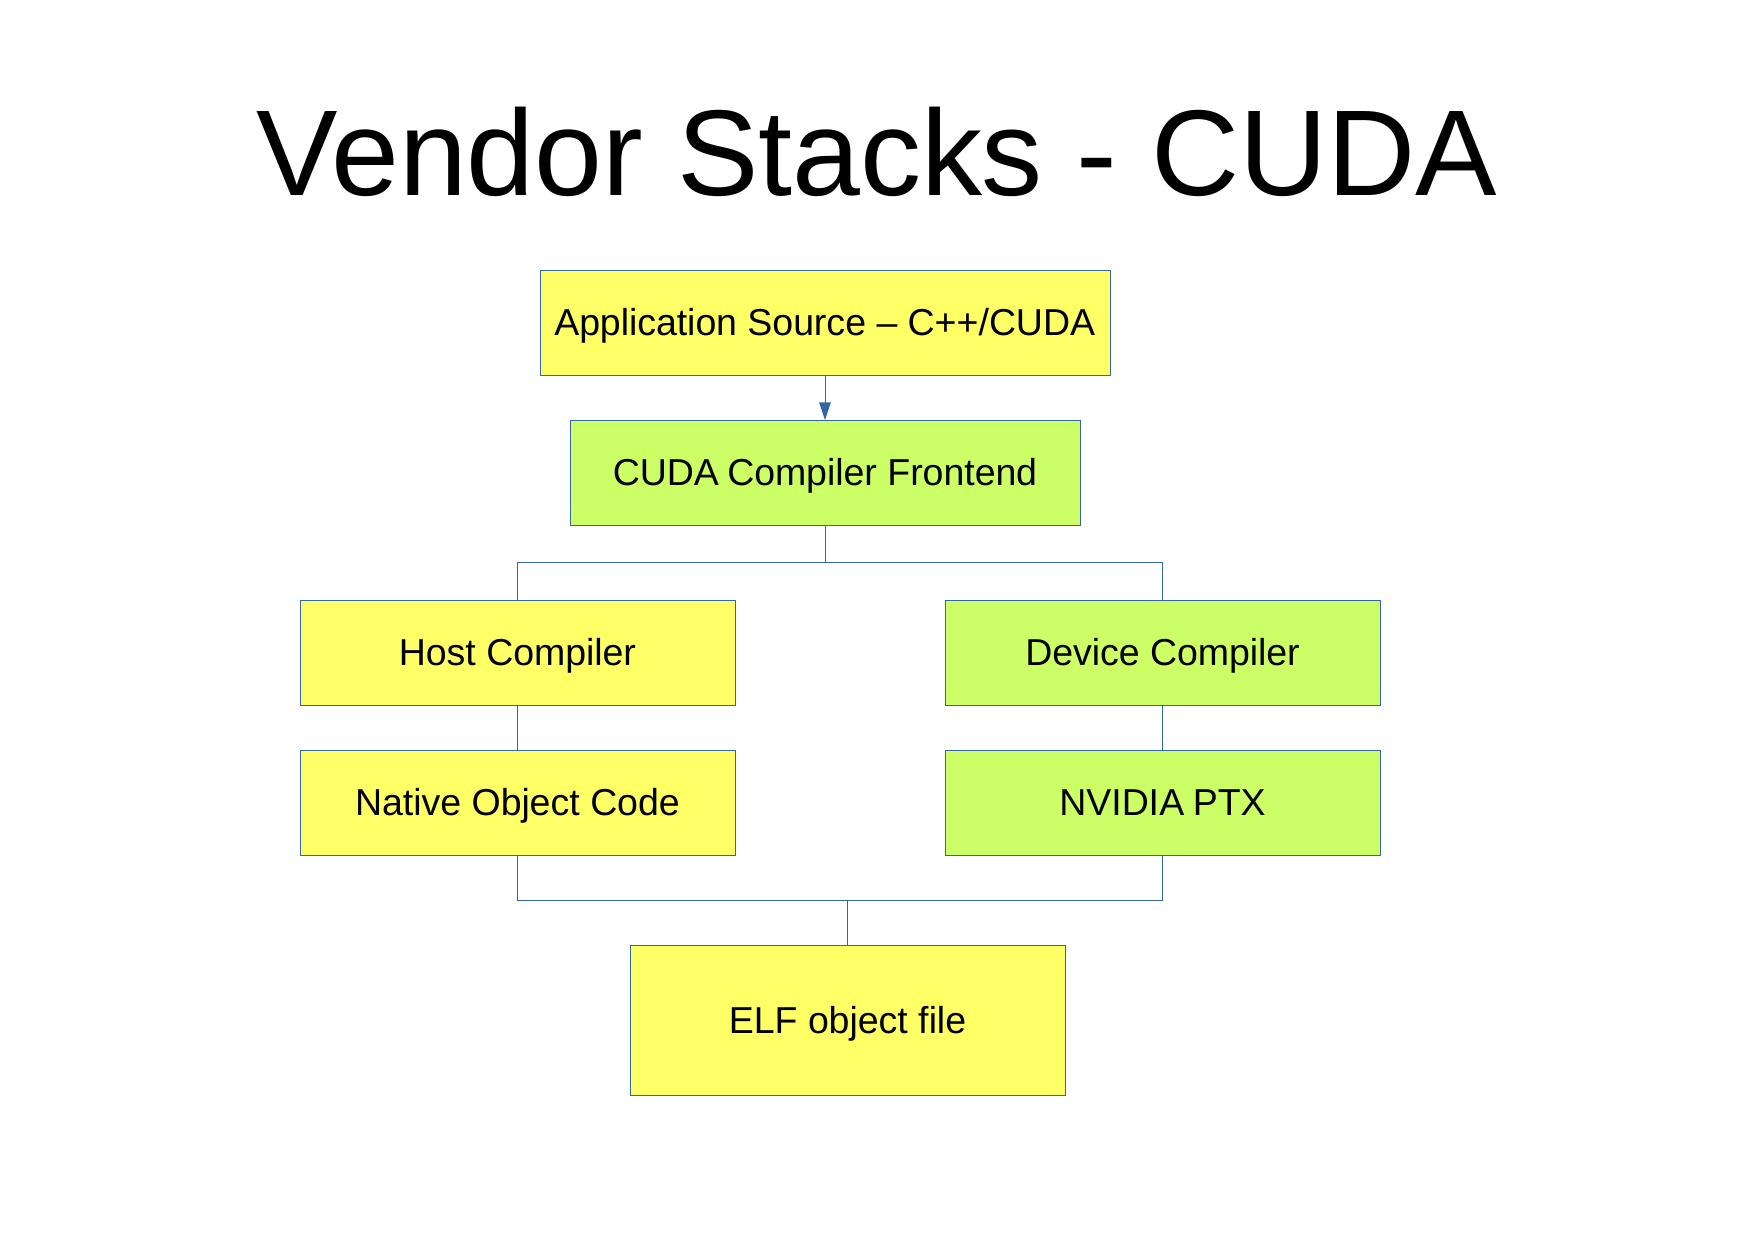

# Vendor Stacks - CUDA
Application Source – C++/CUDA
CUDA Compiler Frontend
Host Compiler
Device Compiler
Native Object Code
NVIDIA PTX
ELF object file